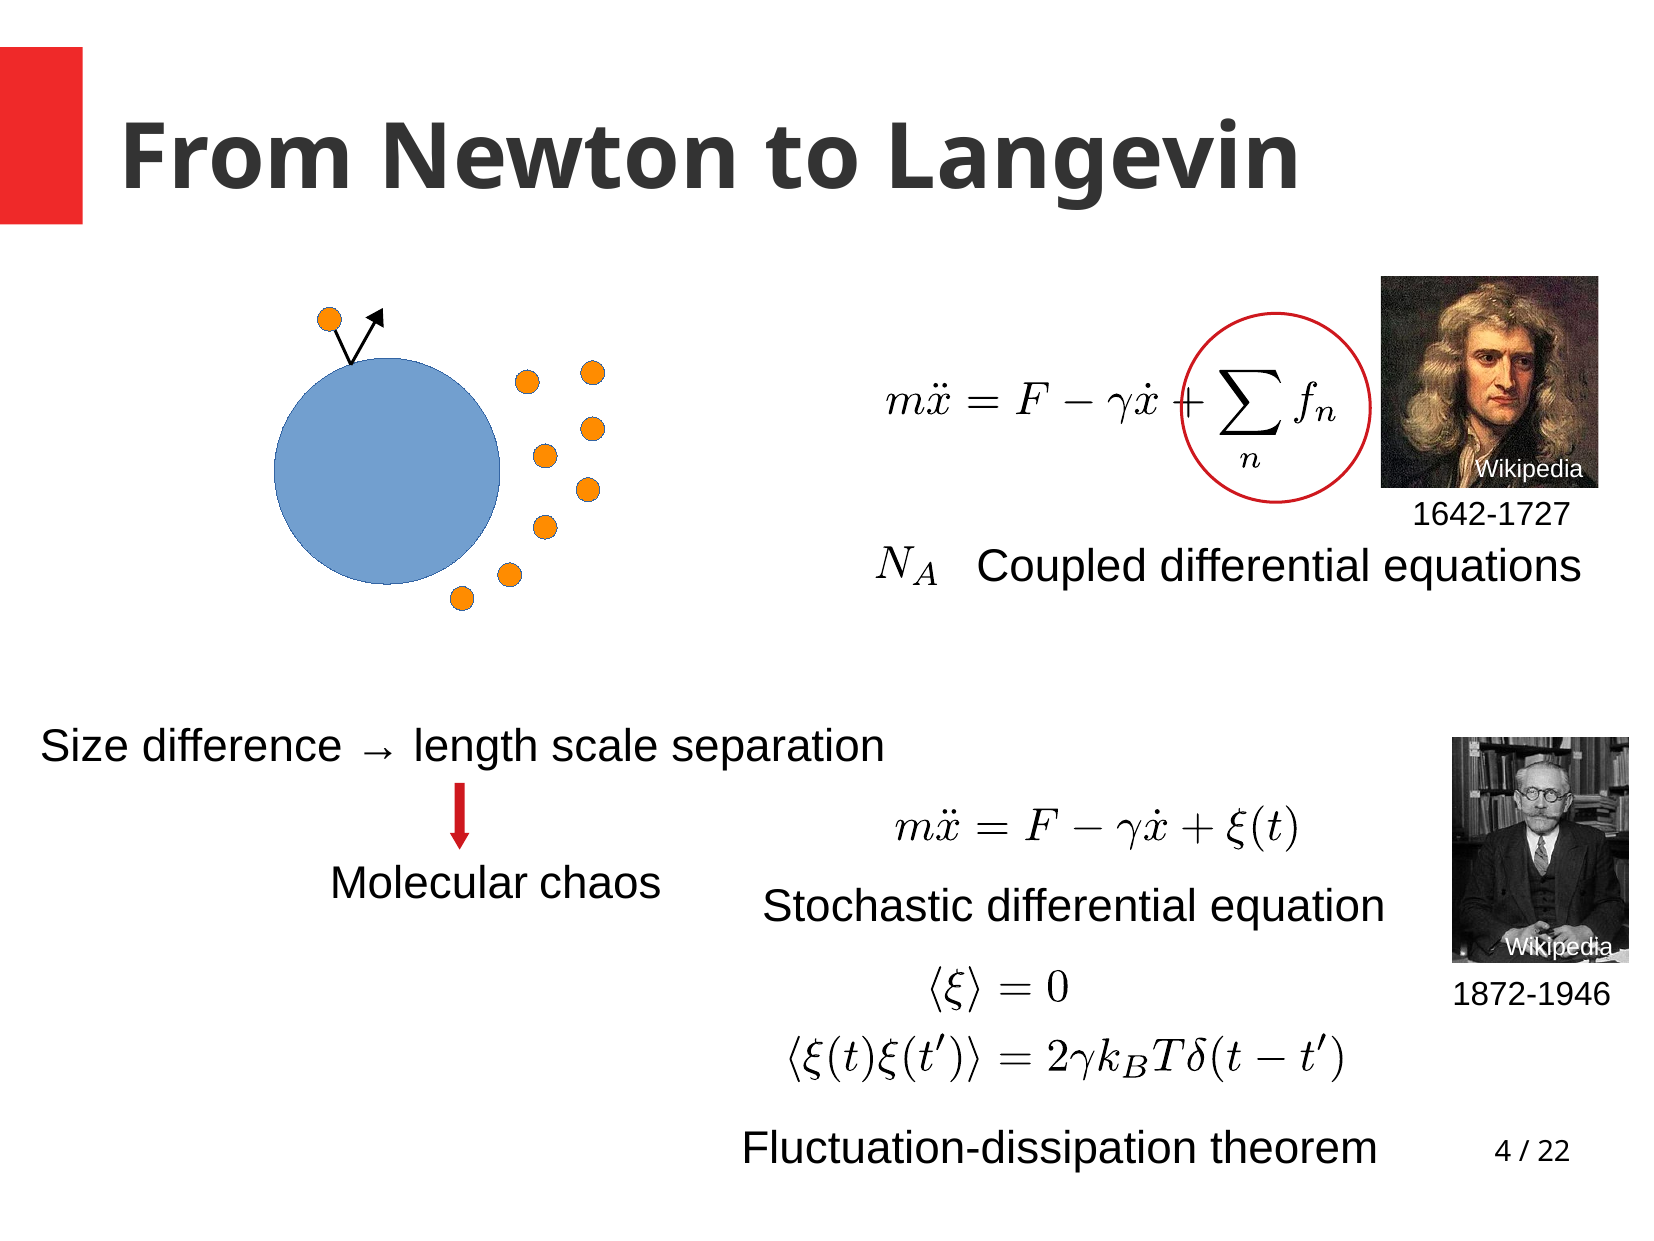

# From Newton to Langevin
Wikipedia
1642-1727
Coupled differential equations
Size difference → length scale separation
1872-1946
Molecular chaos
Stochastic differential equation
Wikipedia
Fluctuation-dissipation theorem
4